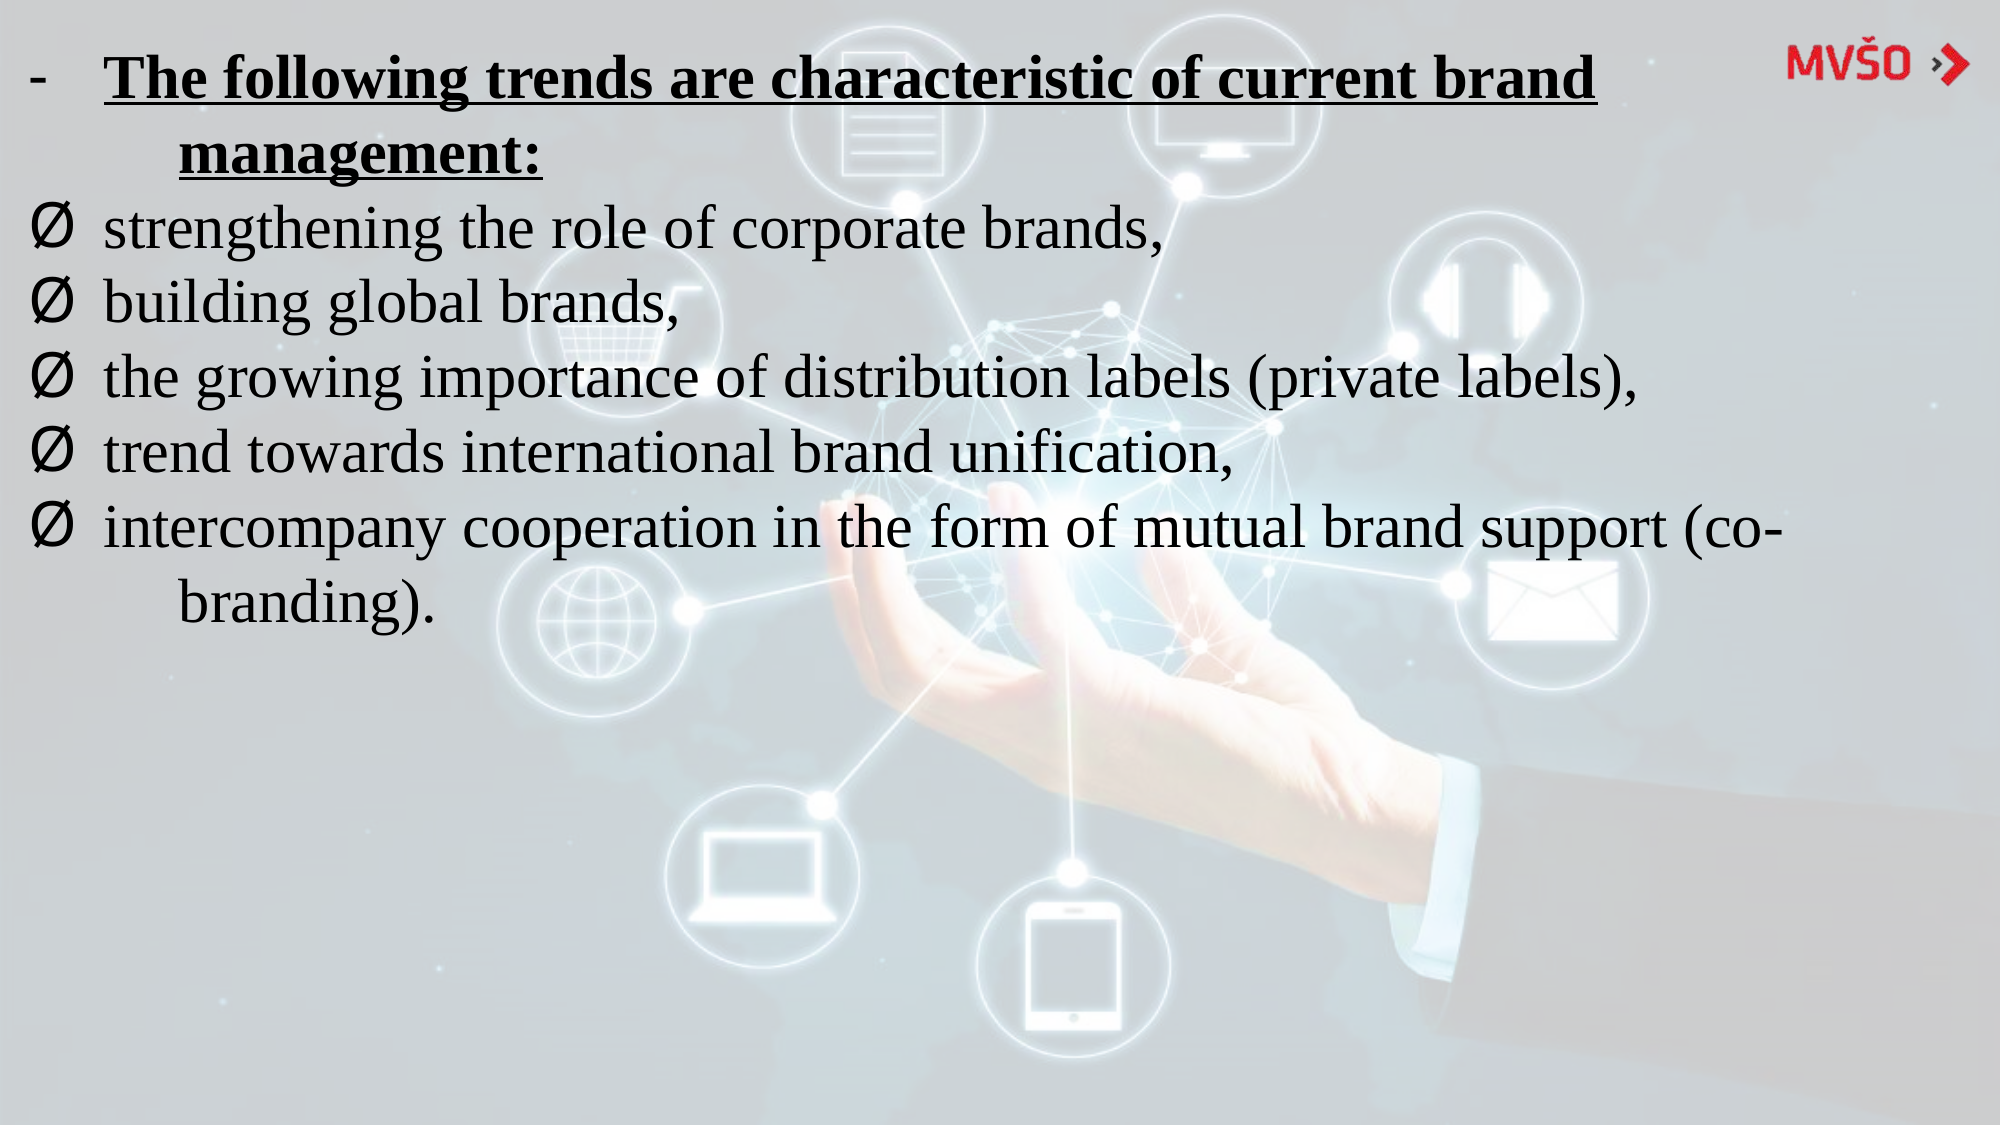

The following trends are characteristic of current brand management:
strengthening the role of corporate brands,
building global brands,
the growing importance of distribution labels (private labels),
trend towards international brand unification,
intercompany cooperation in the form of mutual brand support (co-branding).